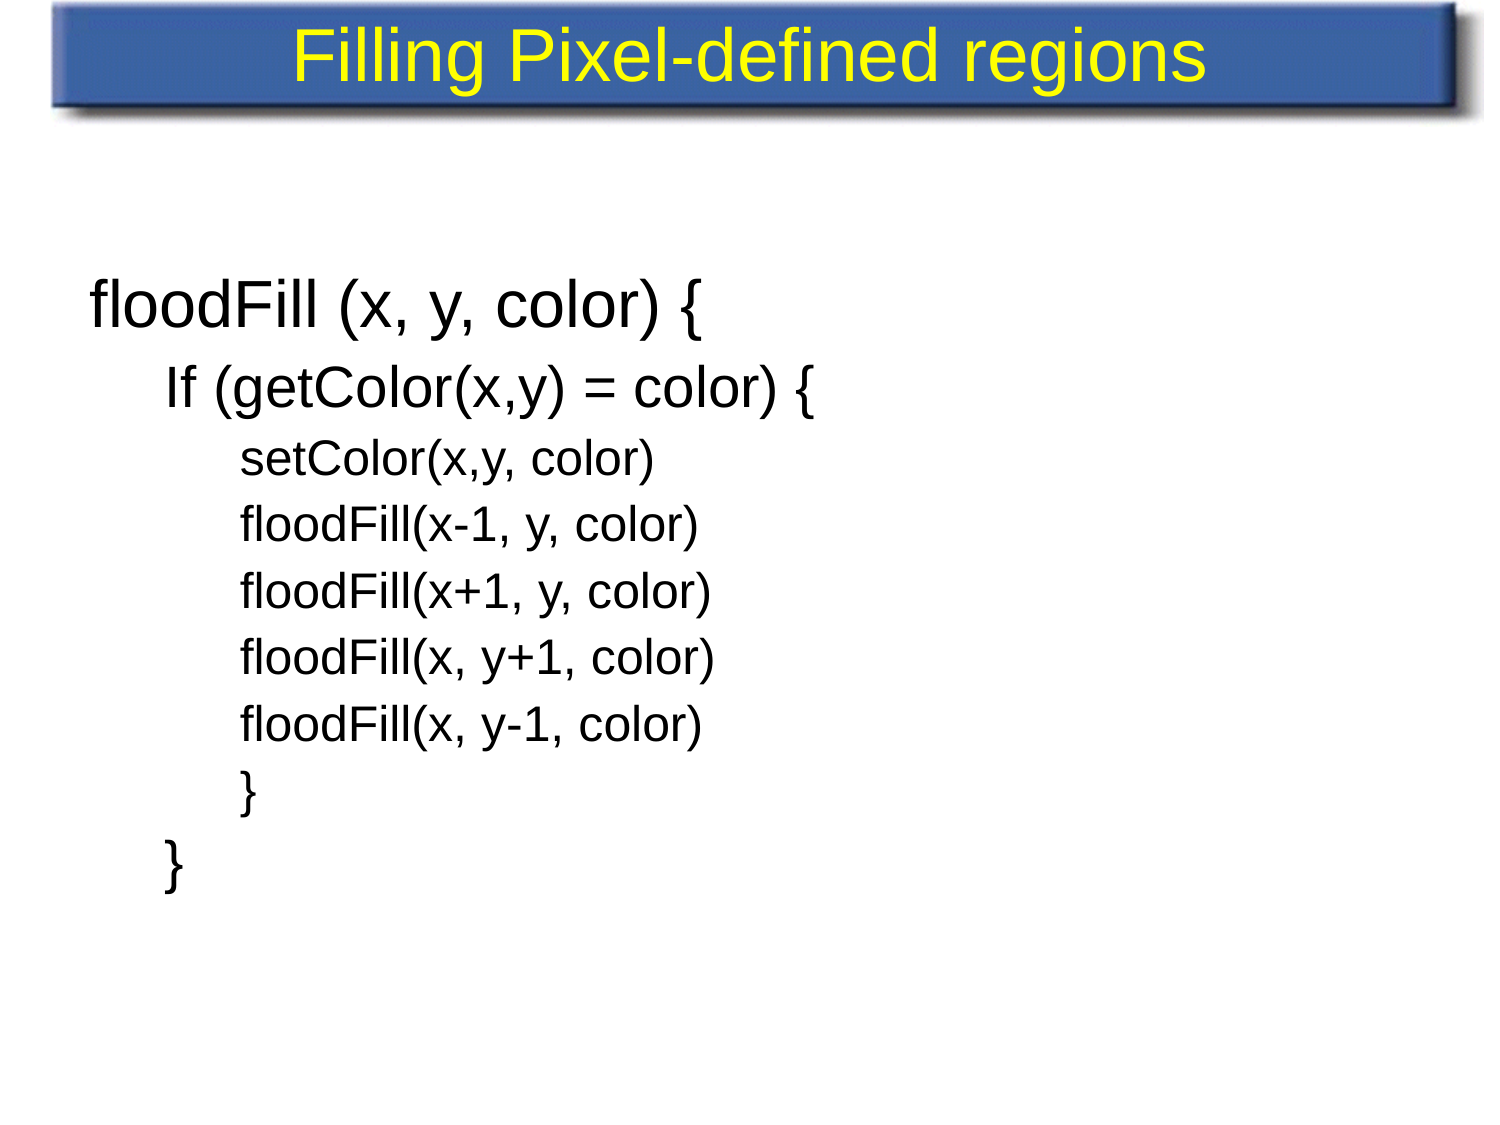

# Filling Pixel-defined regions
floodFill (x, y, color) {
If (getColor(x,y) = color) {
setColor(x,y, color)
floodFill(x-1, y, color)
floodFill(x+1, y, color)
floodFill(x, y+1, color)
floodFill(x, y-1, color)
}
}